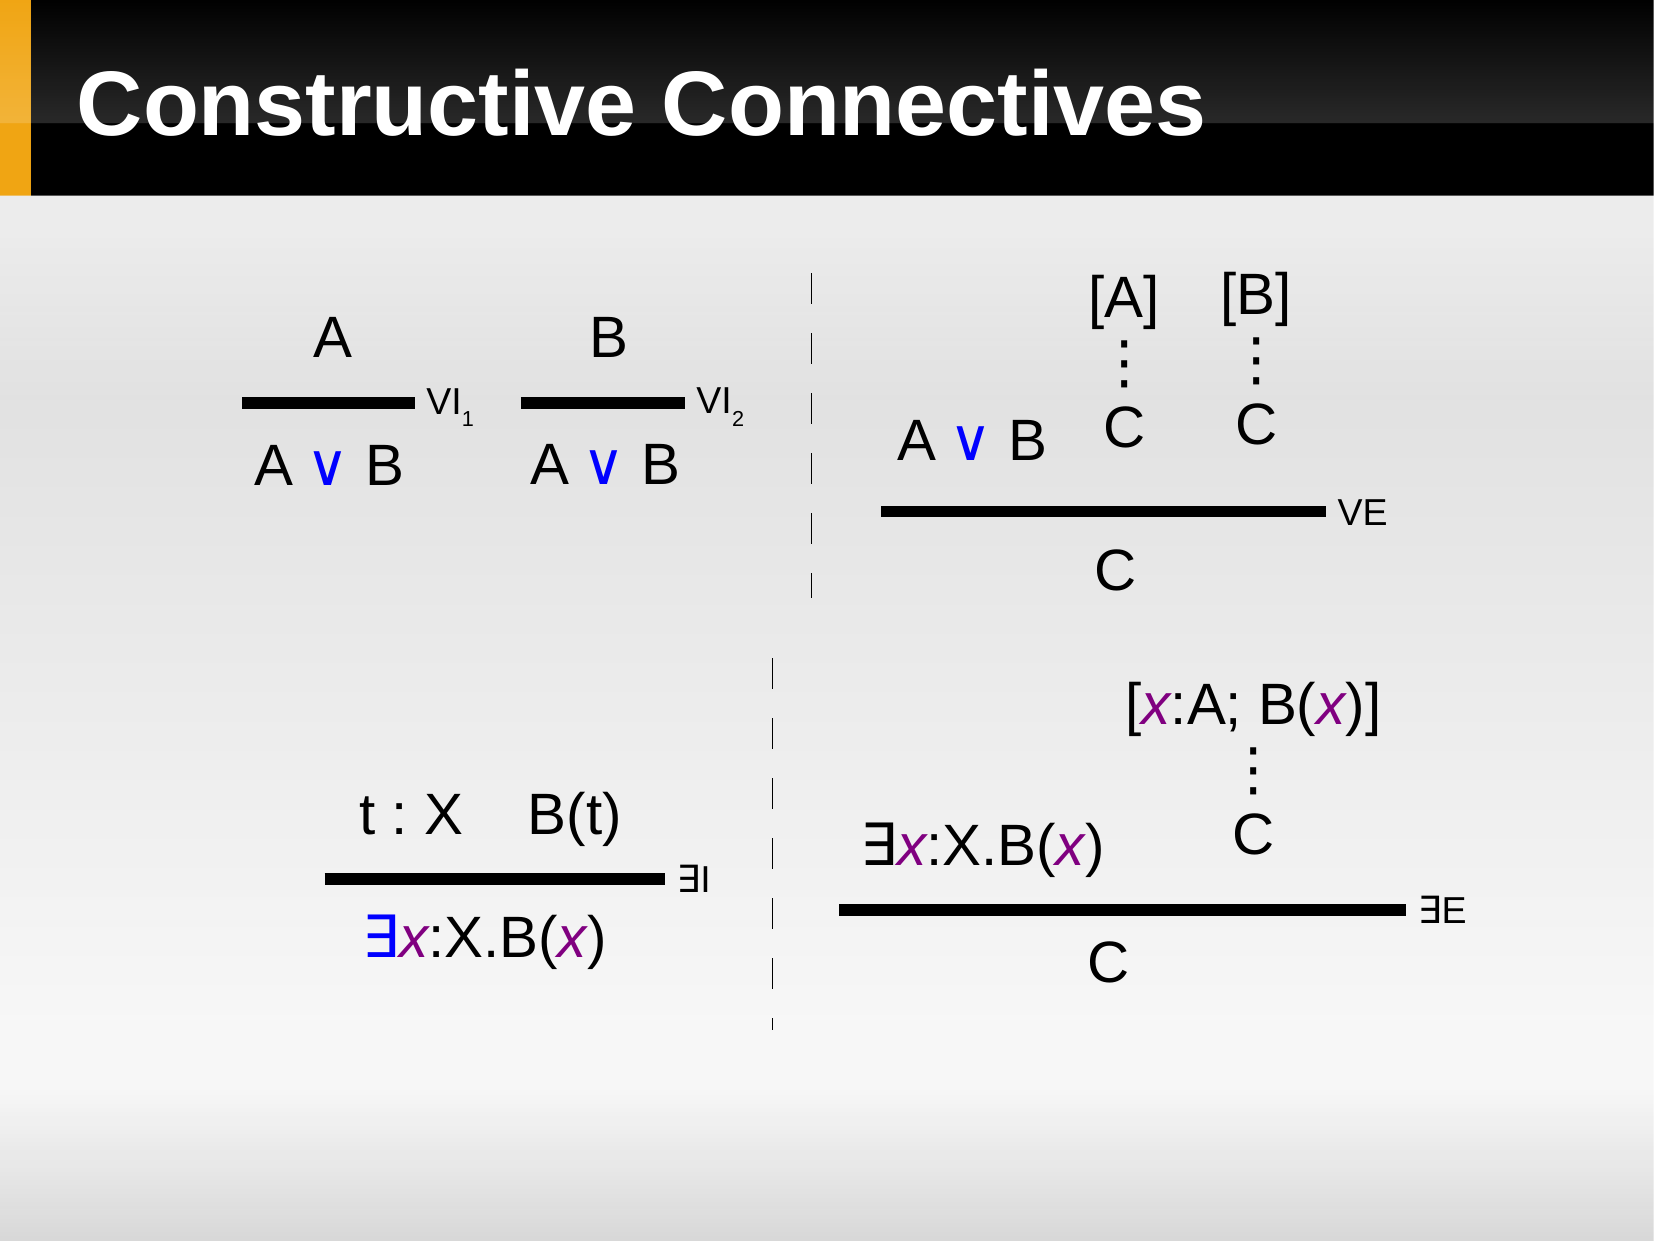

# Constructive Connectives
[B]
⋮
C
[A]
⋮
C
B
A
VI2
VI1
A ∨ B
A ∨ B
A ∨ B
VE
C
[x:A; B(x)]
⋮
C
t : X B(t)
∃x:X.B(x)
∃I
∃E
∃x:X.B(x)
C